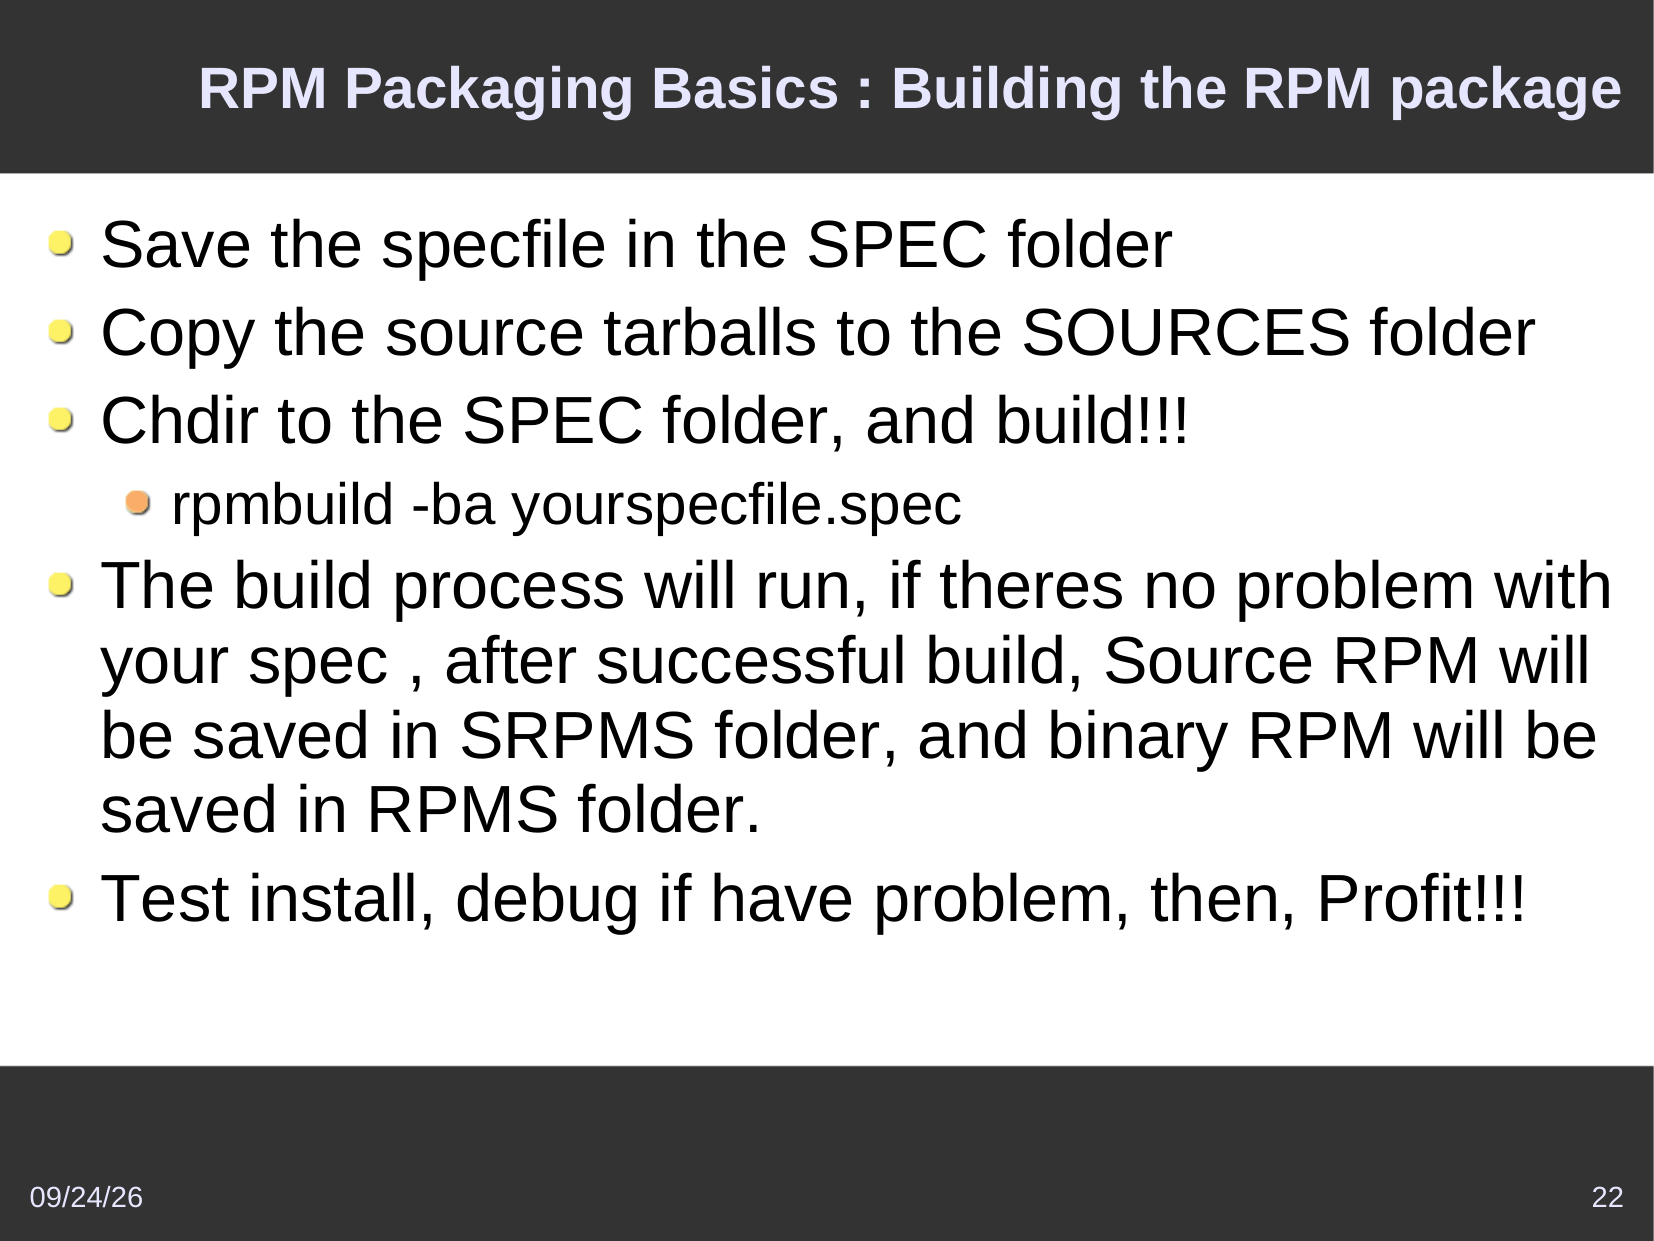

# RPM Packaging Basics : Building the RPM package
Save the specfile in the SPEC folder
Copy the source tarballs to the SOURCES folder
Chdir to the SPEC folder, and build!!!
rpmbuild -ba yourspecfile.spec
The build process will run, if theres no problem with your spec , after successful build, Source RPM will be saved in SRPMS folder, and binary RPM will be saved in RPMS folder.
Test install, debug if have problem, then, Profit!!!
22